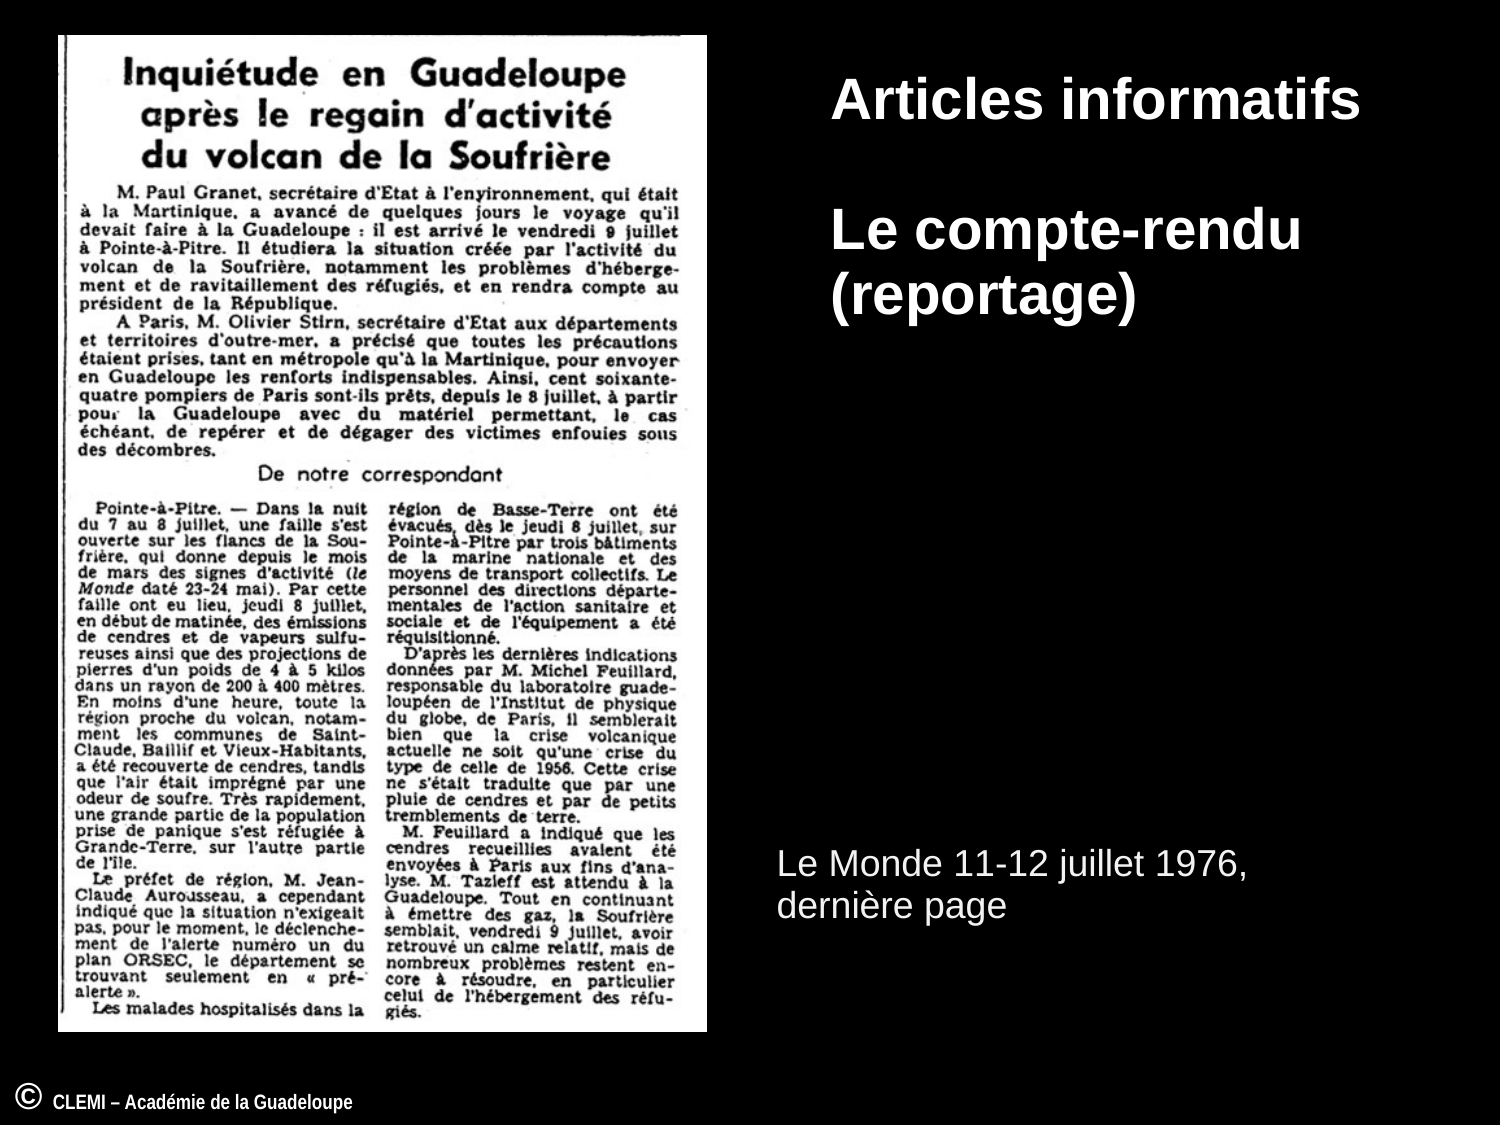

Articles informatifs
Le compte-rendu
(reportage)
# Le Monde 11-12 juillet 1976, dernière page
© CLEMI – Académie de la Guadeloupe